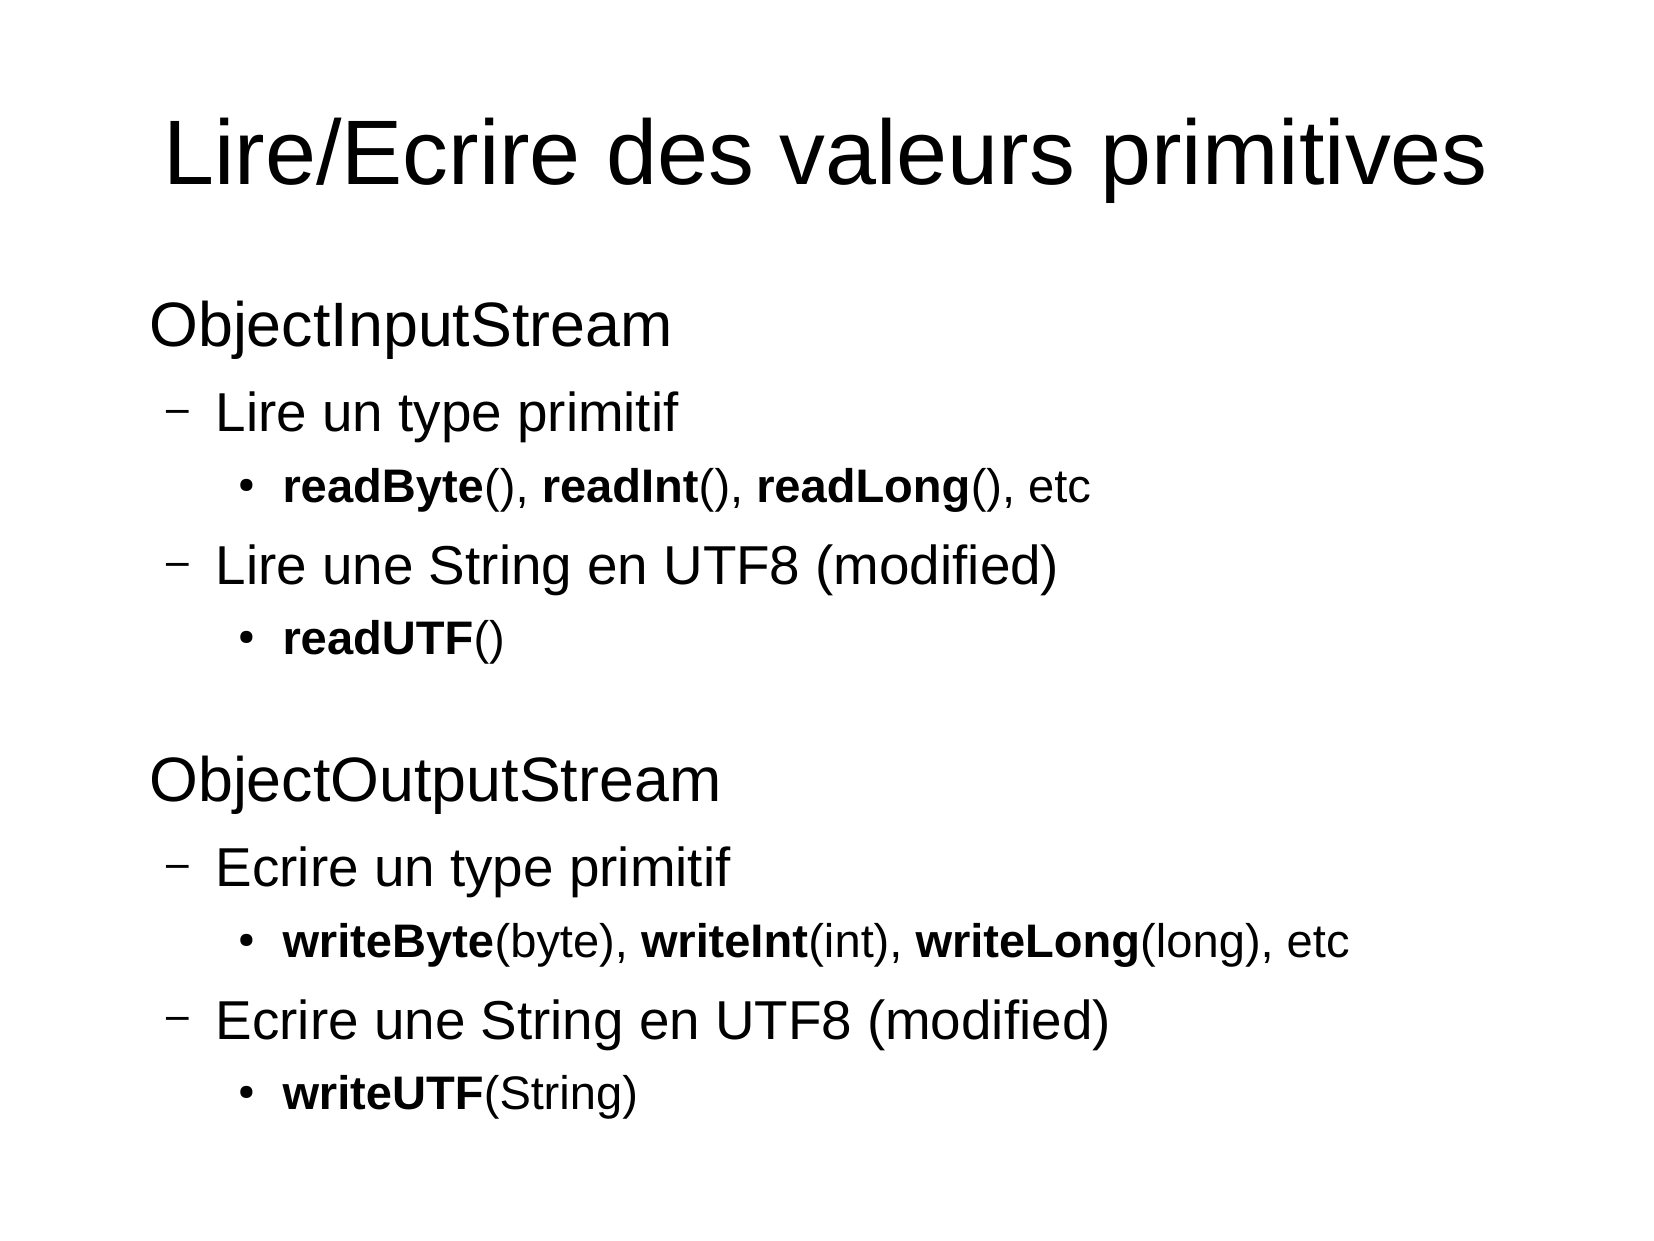

# Lire/Ecrire des valeurs primitives
ObjectInputStream
Lire un type primitif
readByte(), readInt(), readLong(), etc
Lire une String en UTF8 (modified)
readUTF()
ObjectOutputStream
Ecrire un type primitif
writeByte(byte), writeInt(int), writeLong(long), etc
Ecrire une String en UTF8 (modified)
writeUTF(String)